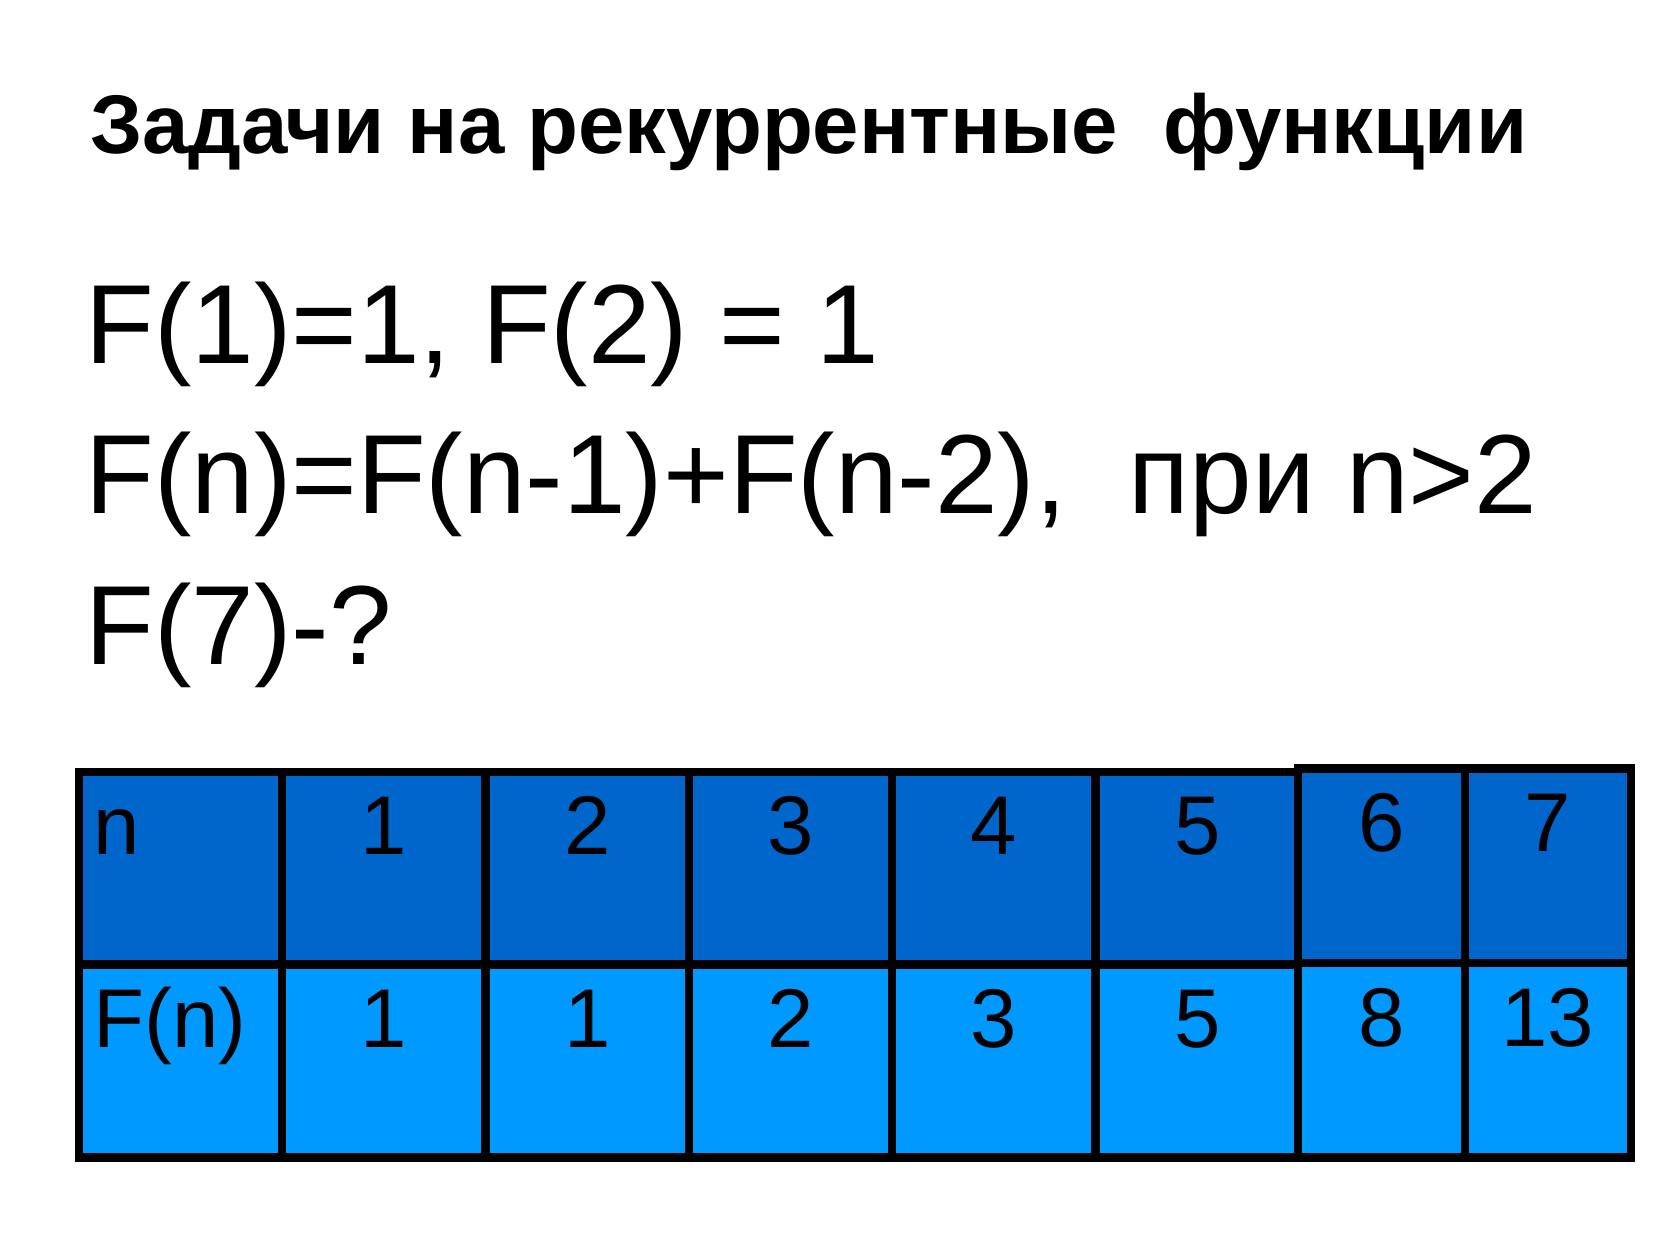

Задачи на рекуррентные функции
F(1)=1, F(2) = 1
F(n)=F(n-1)+F(n-2), при n>2
F(7)-?
| 6 | 7 |
| --- | --- |
| 8 | 13 |
| n | 1 | 2 | 3 | 4 | 5 |
| --- | --- | --- | --- | --- | --- |
| F(n) | 1 | 1 | 2 | 3 | 5 |